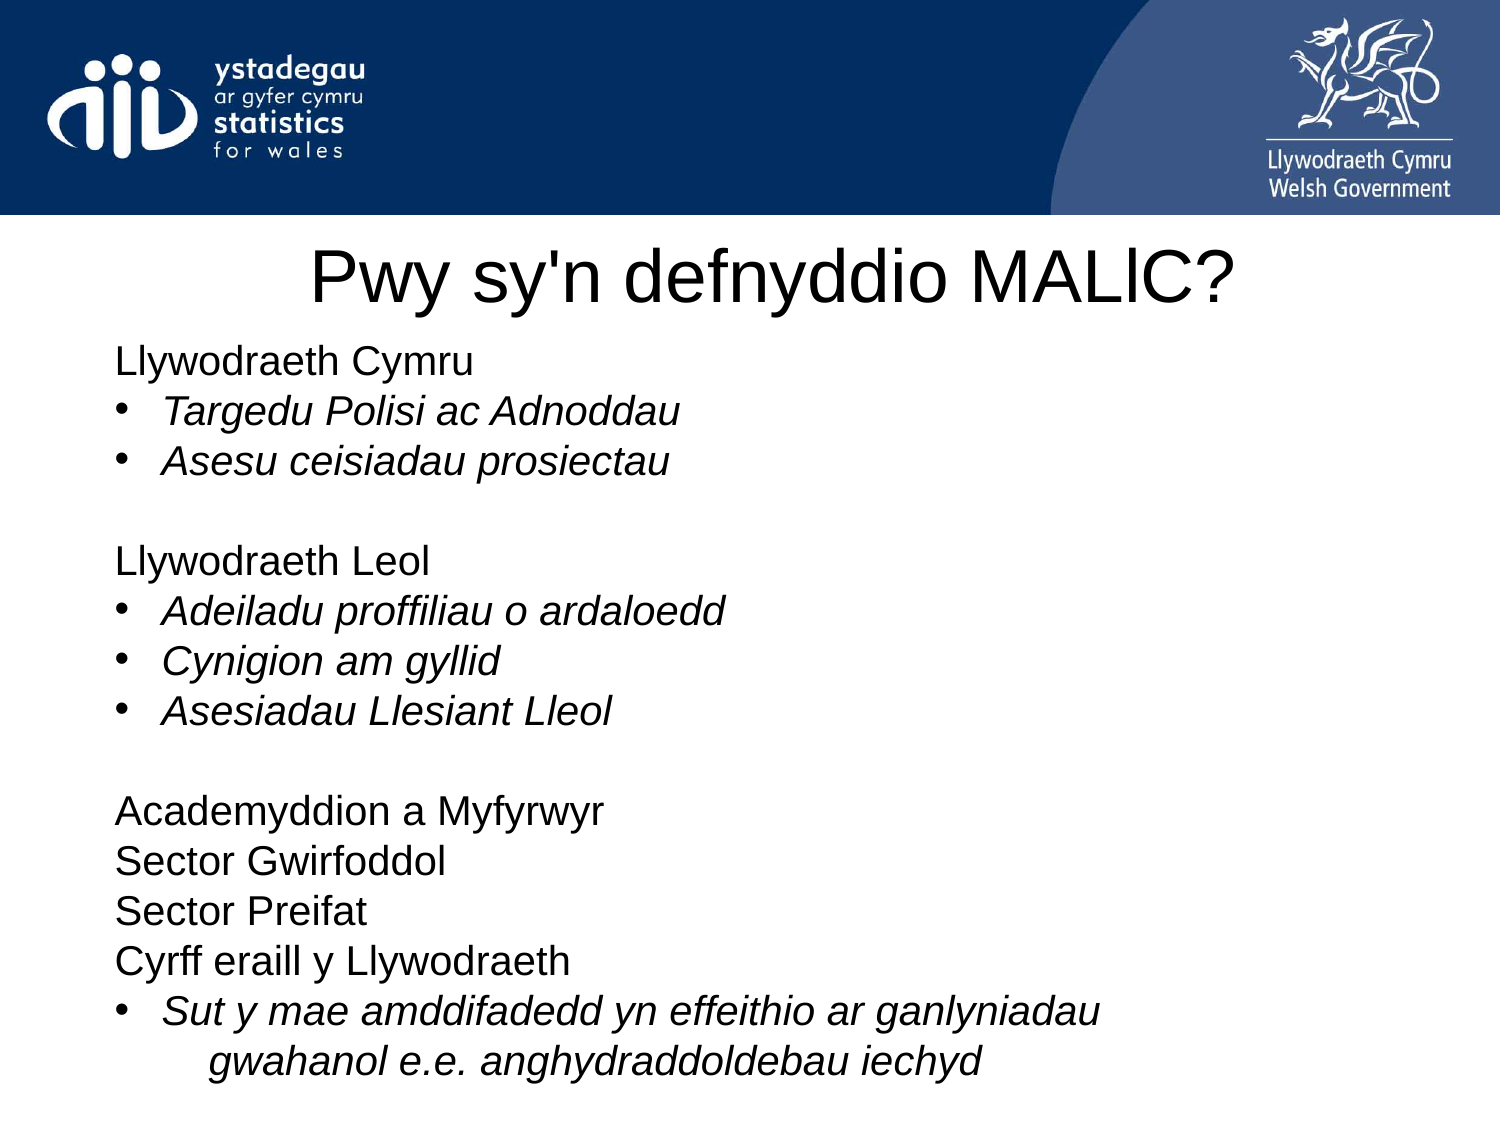

Pwy sy'n defnyddio MALlC?
Llywodraeth Cymru
Targedu Polisi ac Adnoddau
Asesu ceisiadau prosiectau
Llywodraeth Leol
Adeiladu proffiliau o ardaloedd
Cynigion am gyllid
Asesiadau Llesiant Lleol
Academyddion a Myfyrwyr
Sector Gwirfoddol
Sector Preifat
Cyrff eraill y Llywodraeth
Sut y mae amddifadedd yn effeithio ar ganlyniadau gwahanol e.e. anghydraddoldebau iechyd